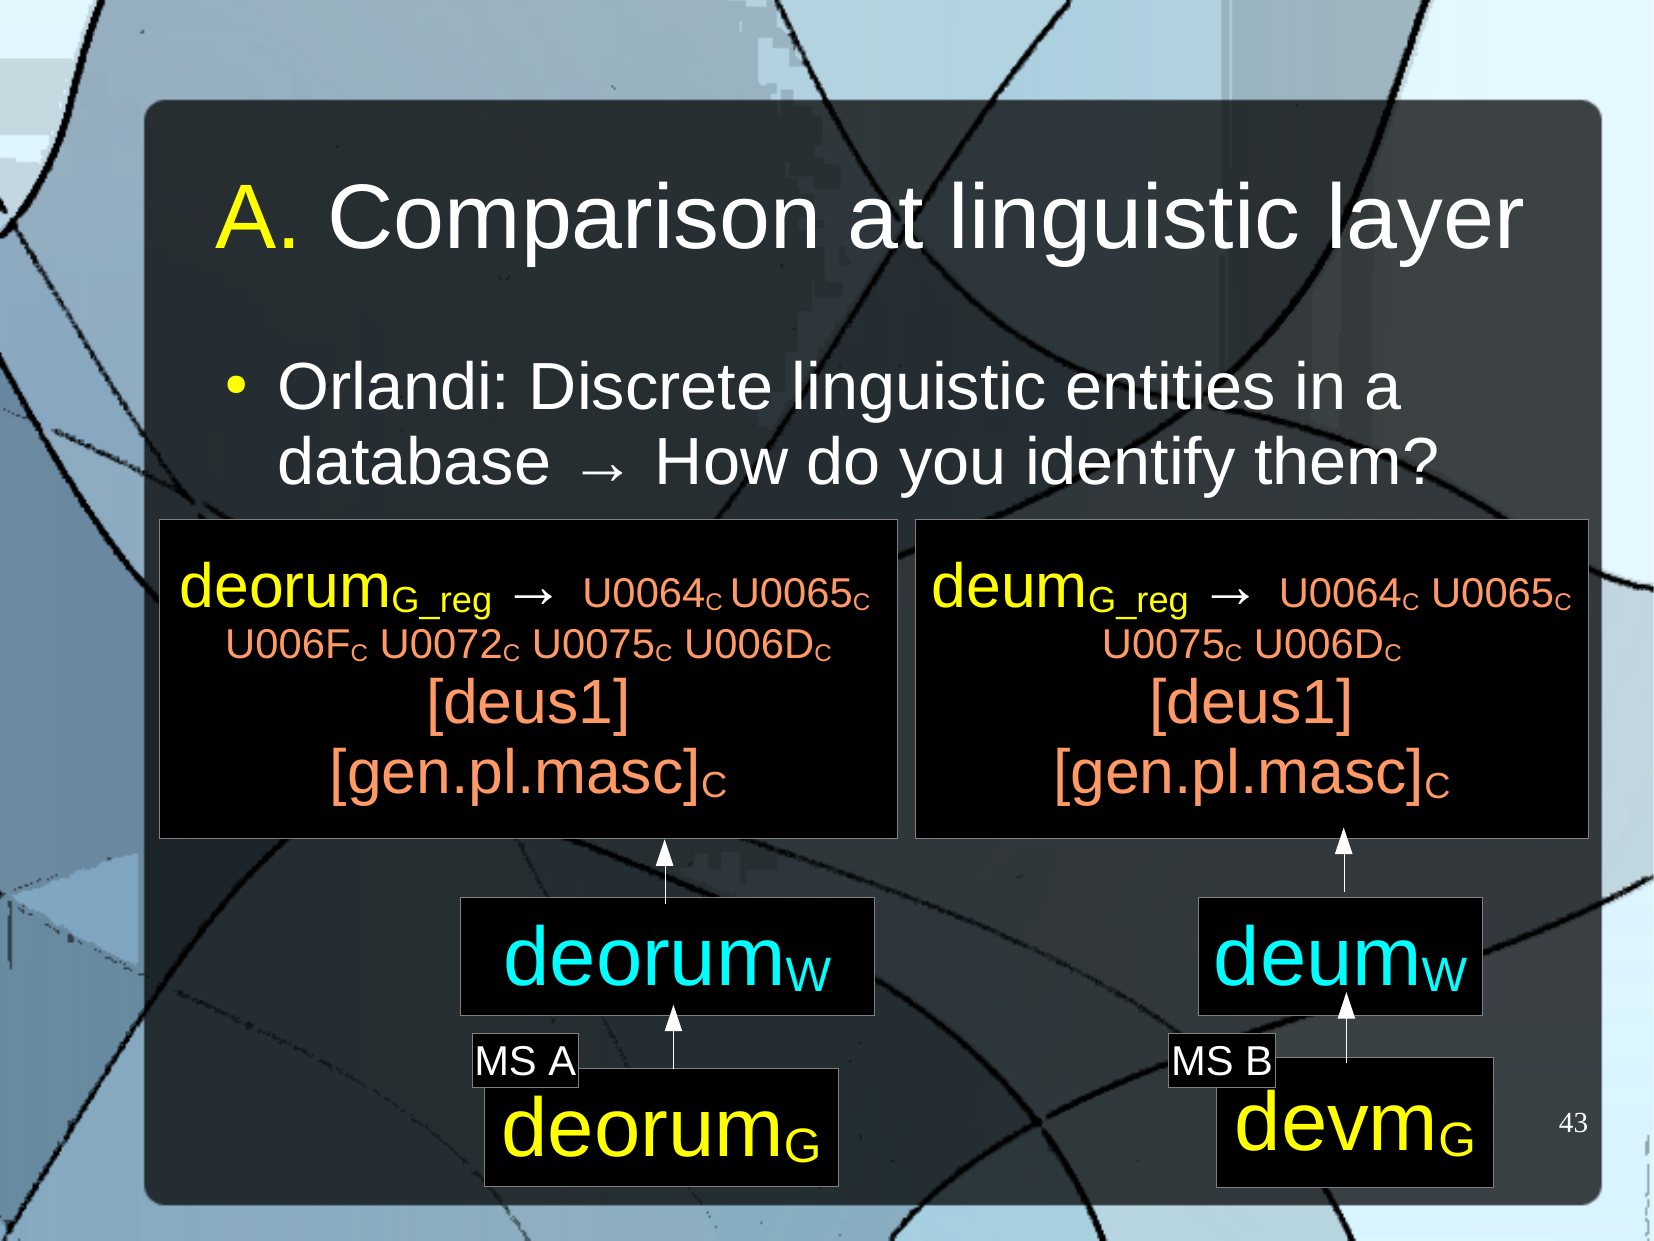

# A. Comparison at linguistic layer
Orlandi: Discrete linguistic entities in a database → How do you identify them?
deorumG_reg → U0064C U0065C
U006FC U0072C U0075C U006DC
[deus1]
[gen.pl.masc]C
deumG_reg → U0064C U0065C
U0075C U006DC
[deus1]
[gen.pl.masc]C
deumW
deorumW
MS A
MS B
devmG
deorumG
43